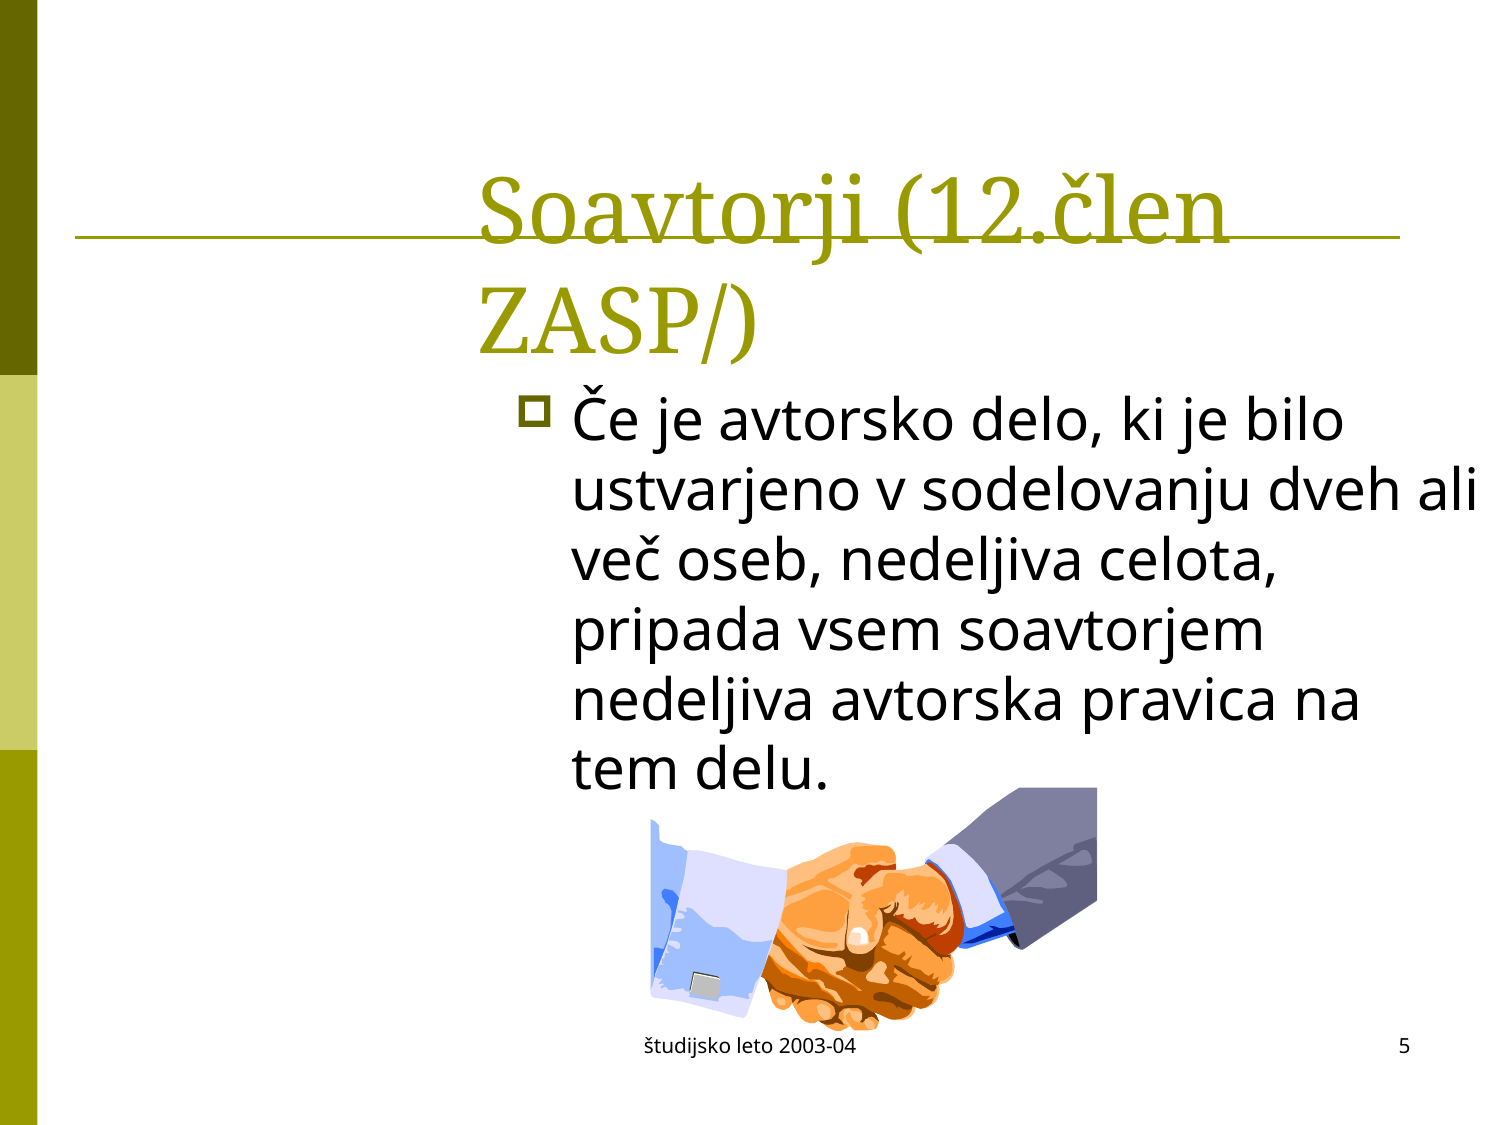

# Soavtorji (12.člen ZASP/)
Če je avtorsko delo, ki je bilo ustvarjeno v sodelovanju dveh ali več oseb, nedeljiva celota, pripada vsem soavtorjem nedeljiva avtorska pravica na tem delu.
študijsko leto 2003-04